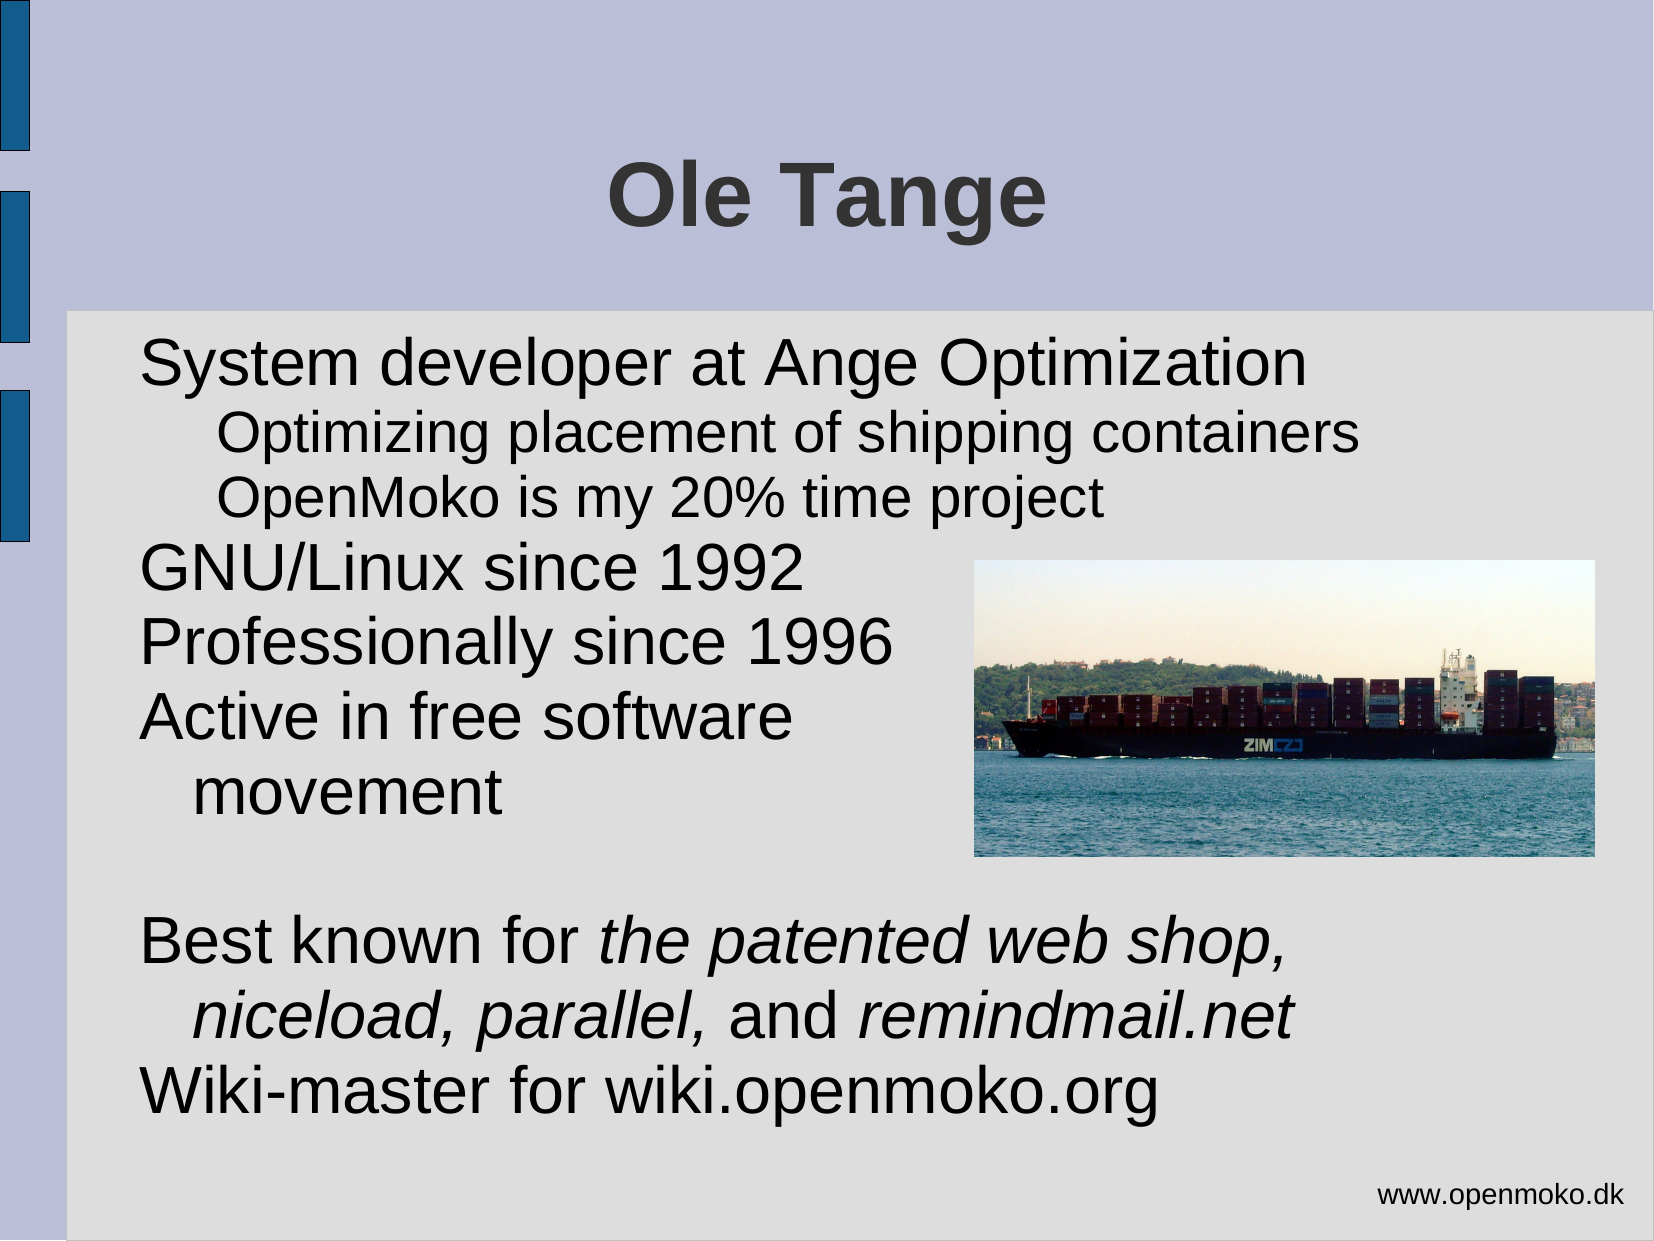

# Ole Tange
System developer at Ange Optimization
Optimizing placement of shipping containers
OpenMoko is my 20% time project
GNU/Linux since 1992
Professionally since 1996
Active in free software
movement
Best known for the patented web shop, niceload, parallel, and remindmail.net
Wiki-master for wiki.openmoko.org